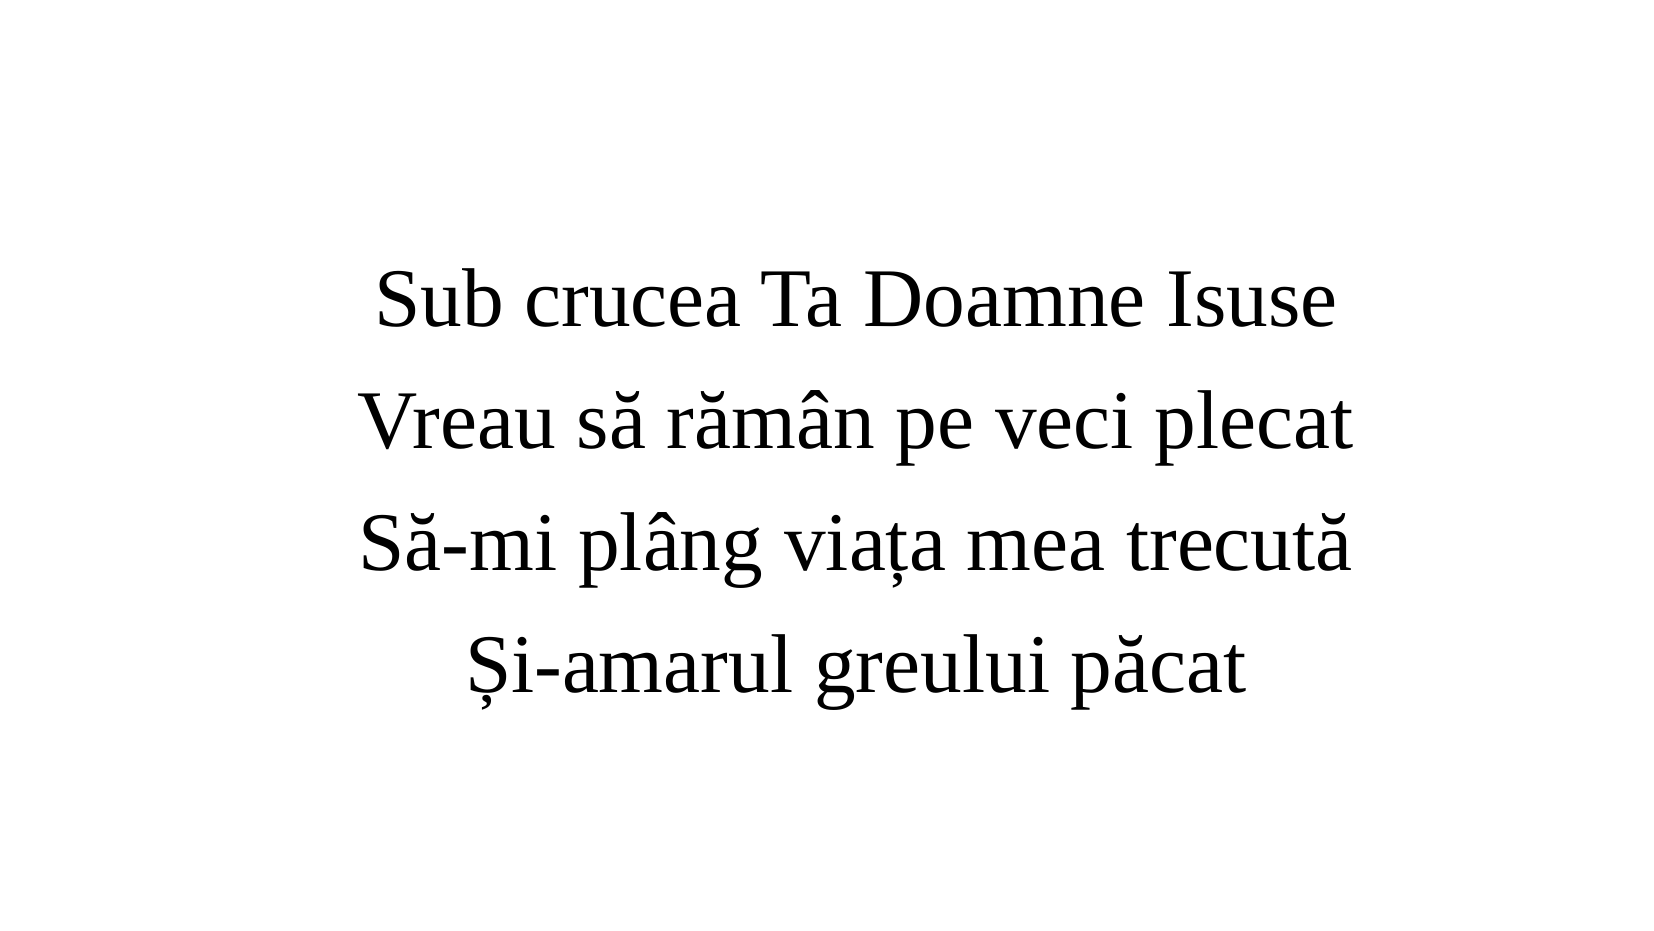

# Sub crucea Ta Doamne Isuse
Vreau să rămân pe veci plecat
Să-mi plâng viața mea trecută
Și-amarul greului păcat